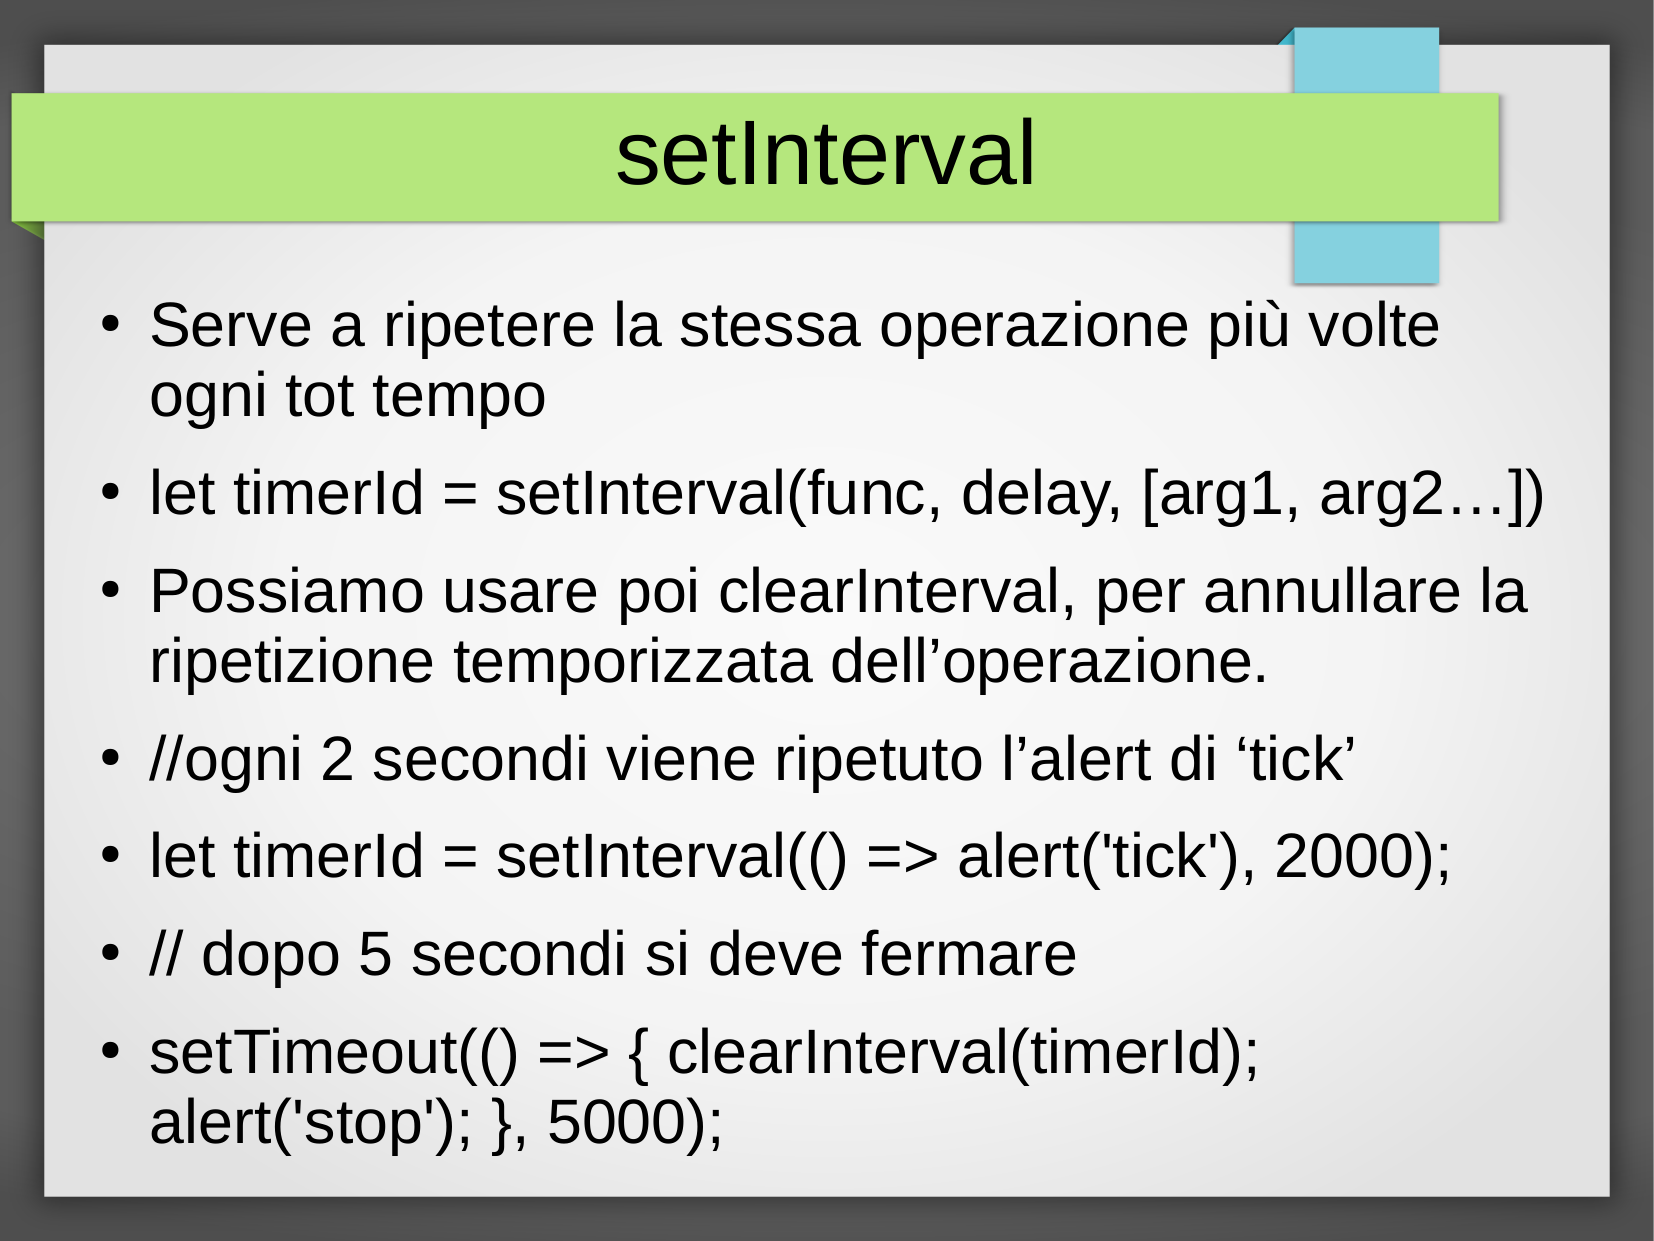

# setInterval
Serve a ripetere la stessa operazione più volte ogni tot tempo
let timerId = setInterval(func, delay, [arg1, arg2…])
Possiamo usare poi clearInterval, per annullare la ripetizione temporizzata dell’operazione.
//ogni 2 secondi viene ripetuto l’alert di ‘tick’
let timerId = setInterval(() => alert('tick'), 2000);
// dopo 5 secondi si deve fermare
setTimeout(() => { clearInterval(timerId); alert('stop'); }, 5000);